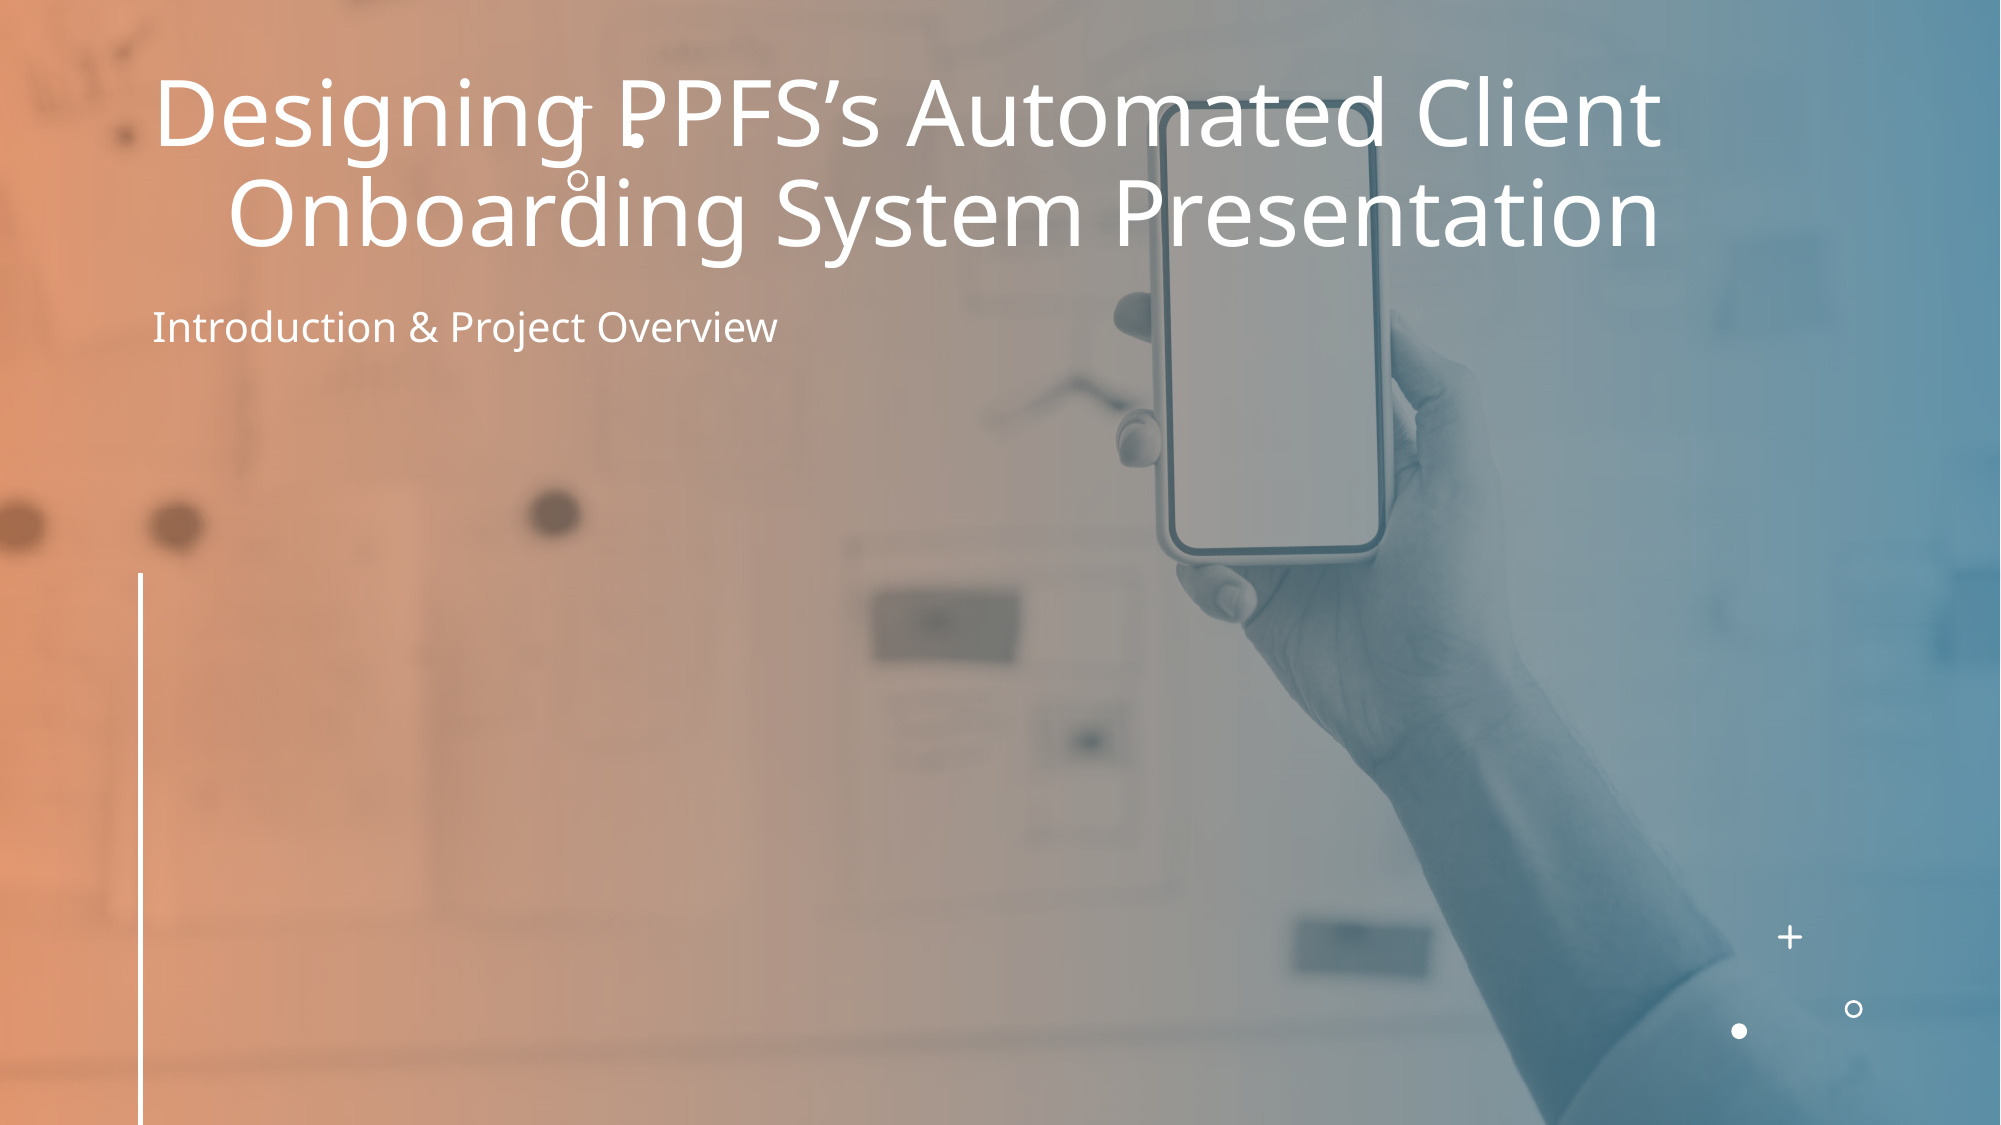

# Designing PPFS’s Automated Client Onboarding System Presentation
Introduction & Project Overview